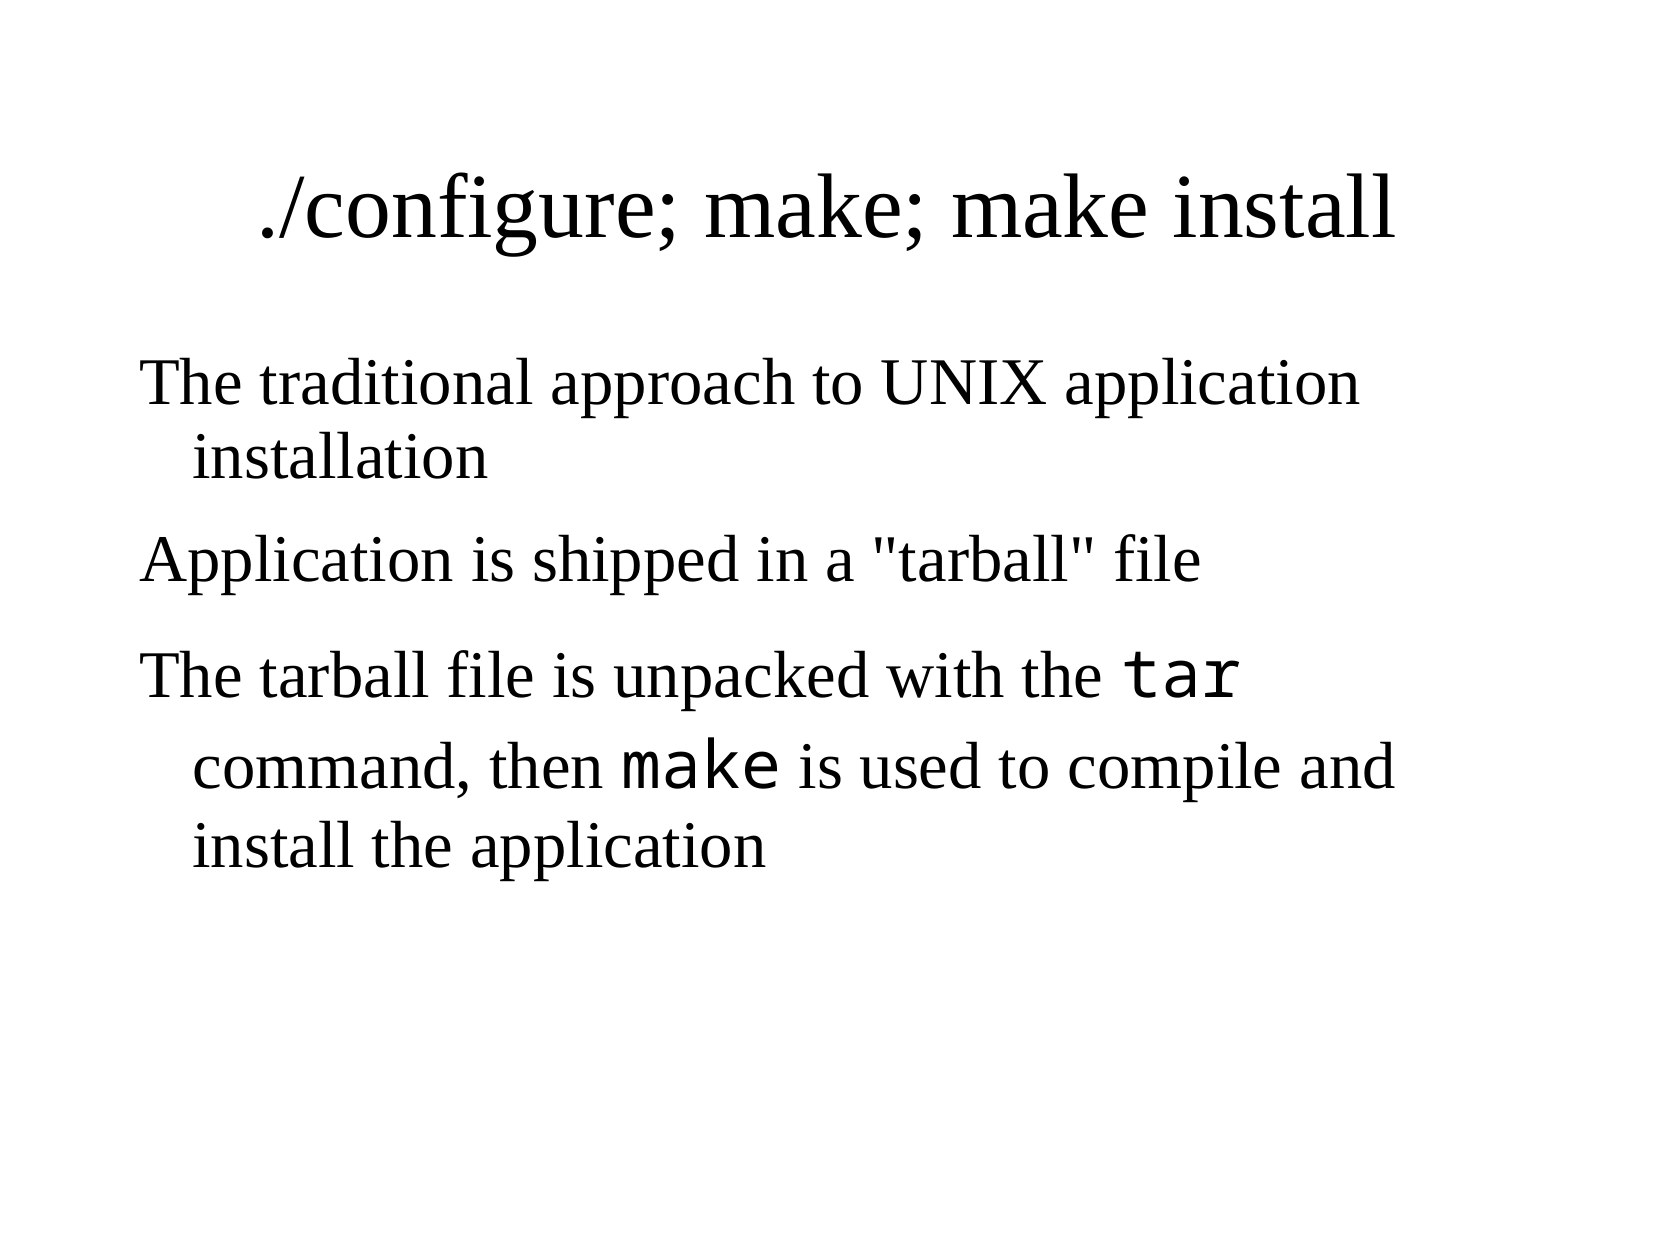

# ./configure; make; make install
The traditional approach to UNIX application installation
Application is shipped in a "tarball" file
The tarball file is unpacked with the tar command, then make is used to compile and install the application